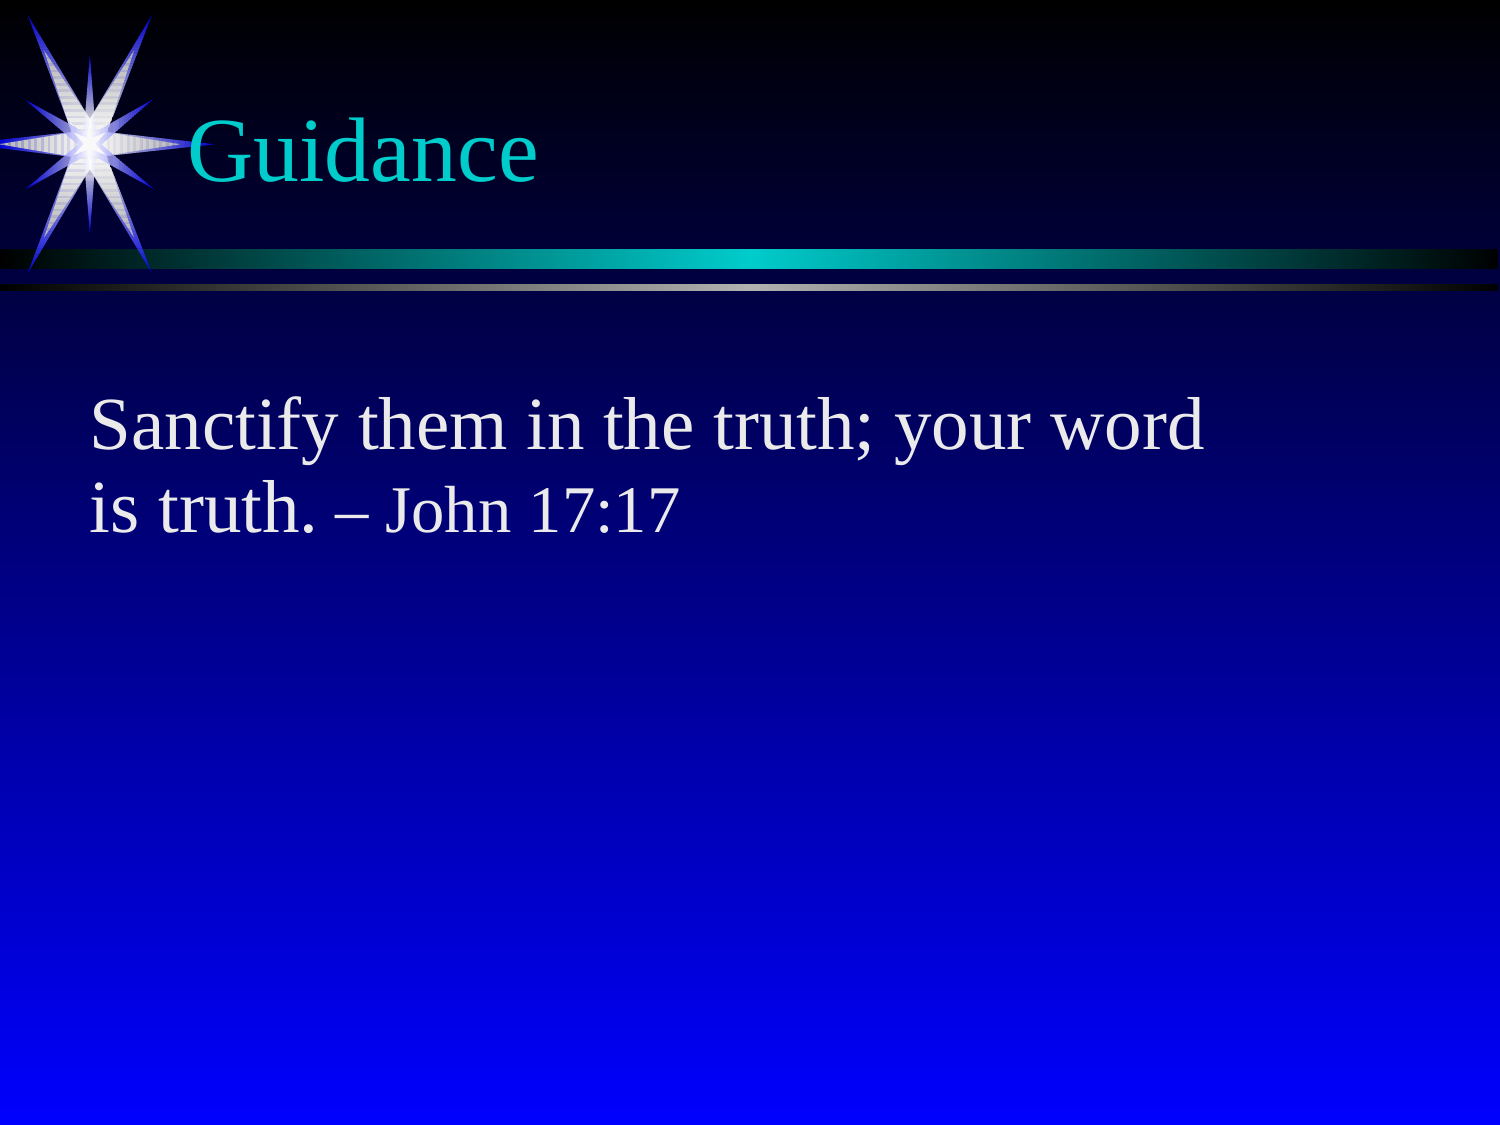

# Guidance
Sanctify them in the truth; your word is truth. – John 17:17